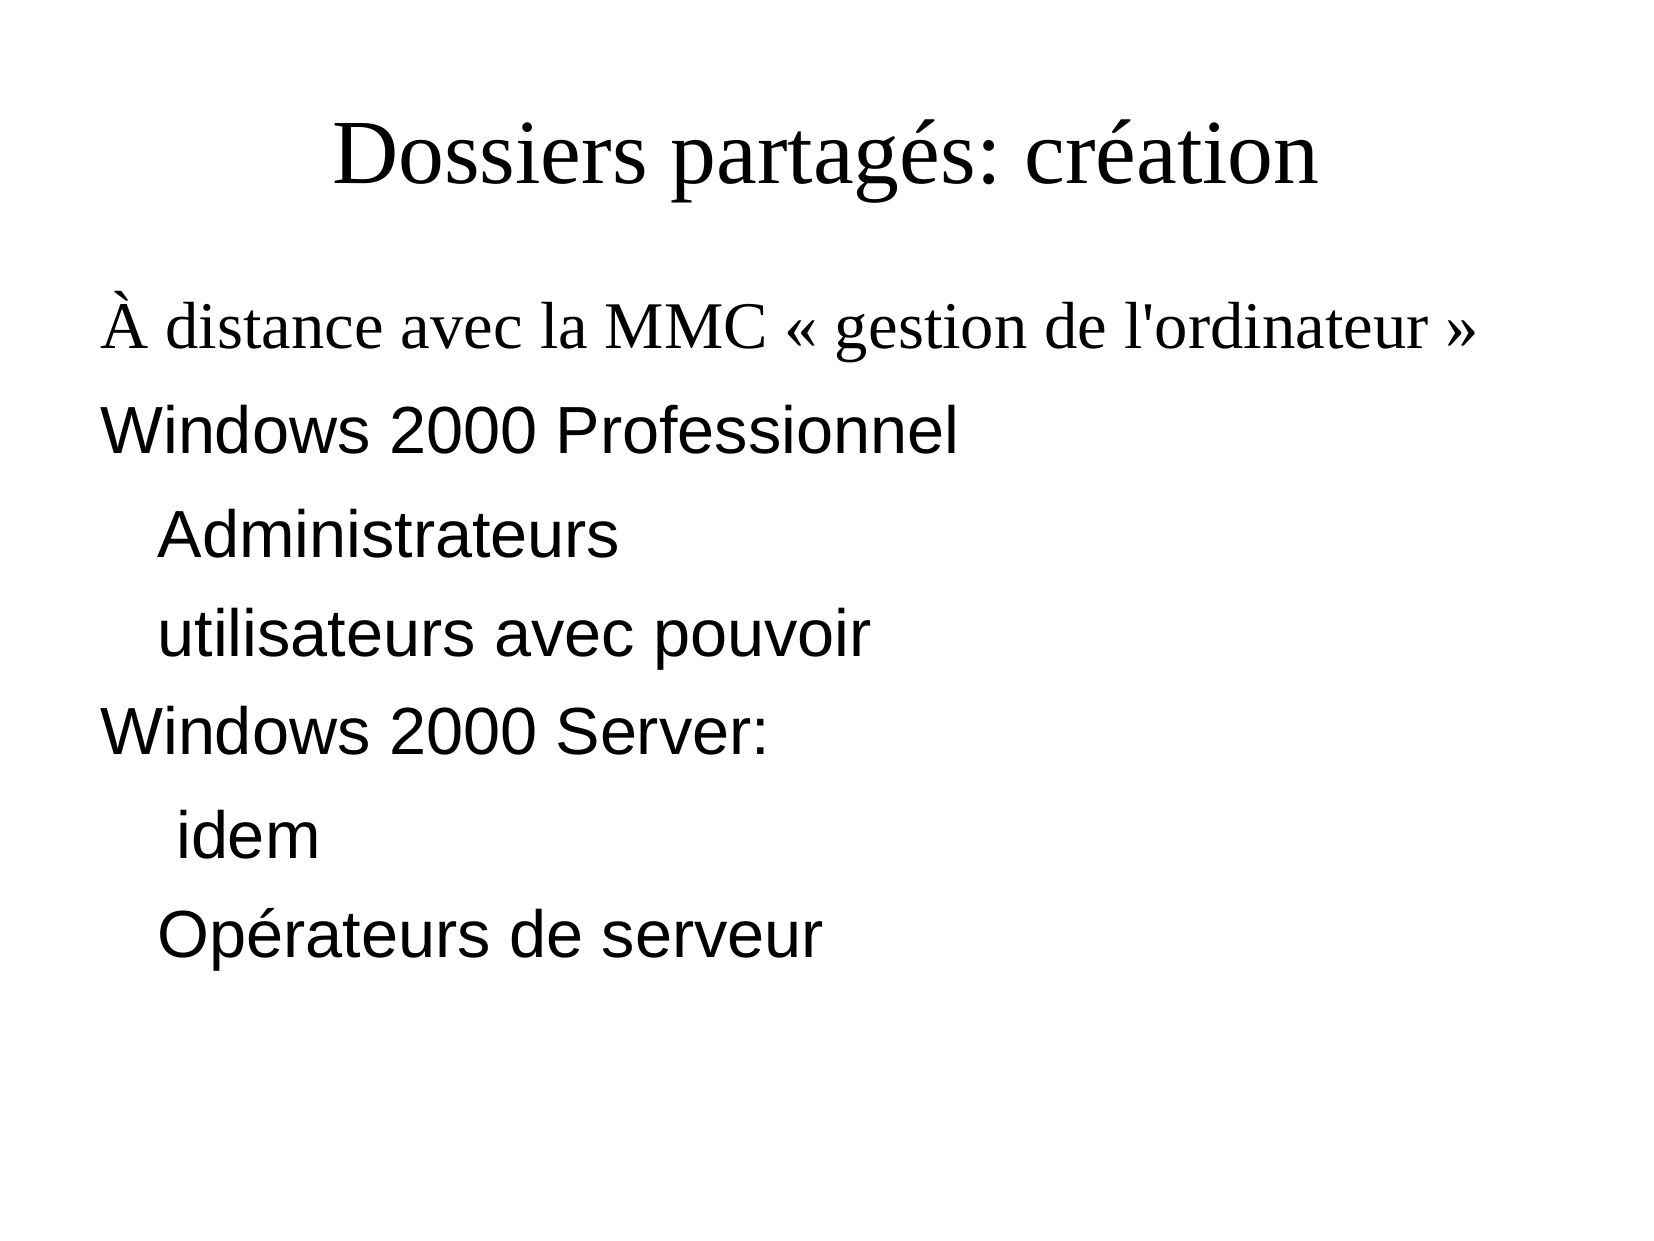

# Dossiers partagés: création
À distance avec la MMC « gestion de l'ordinateur »
Windows 2000 Professionnel
Administrateurs
utilisateurs avec pouvoir
Windows 2000 Server:
 idem
Opérateurs de serveur